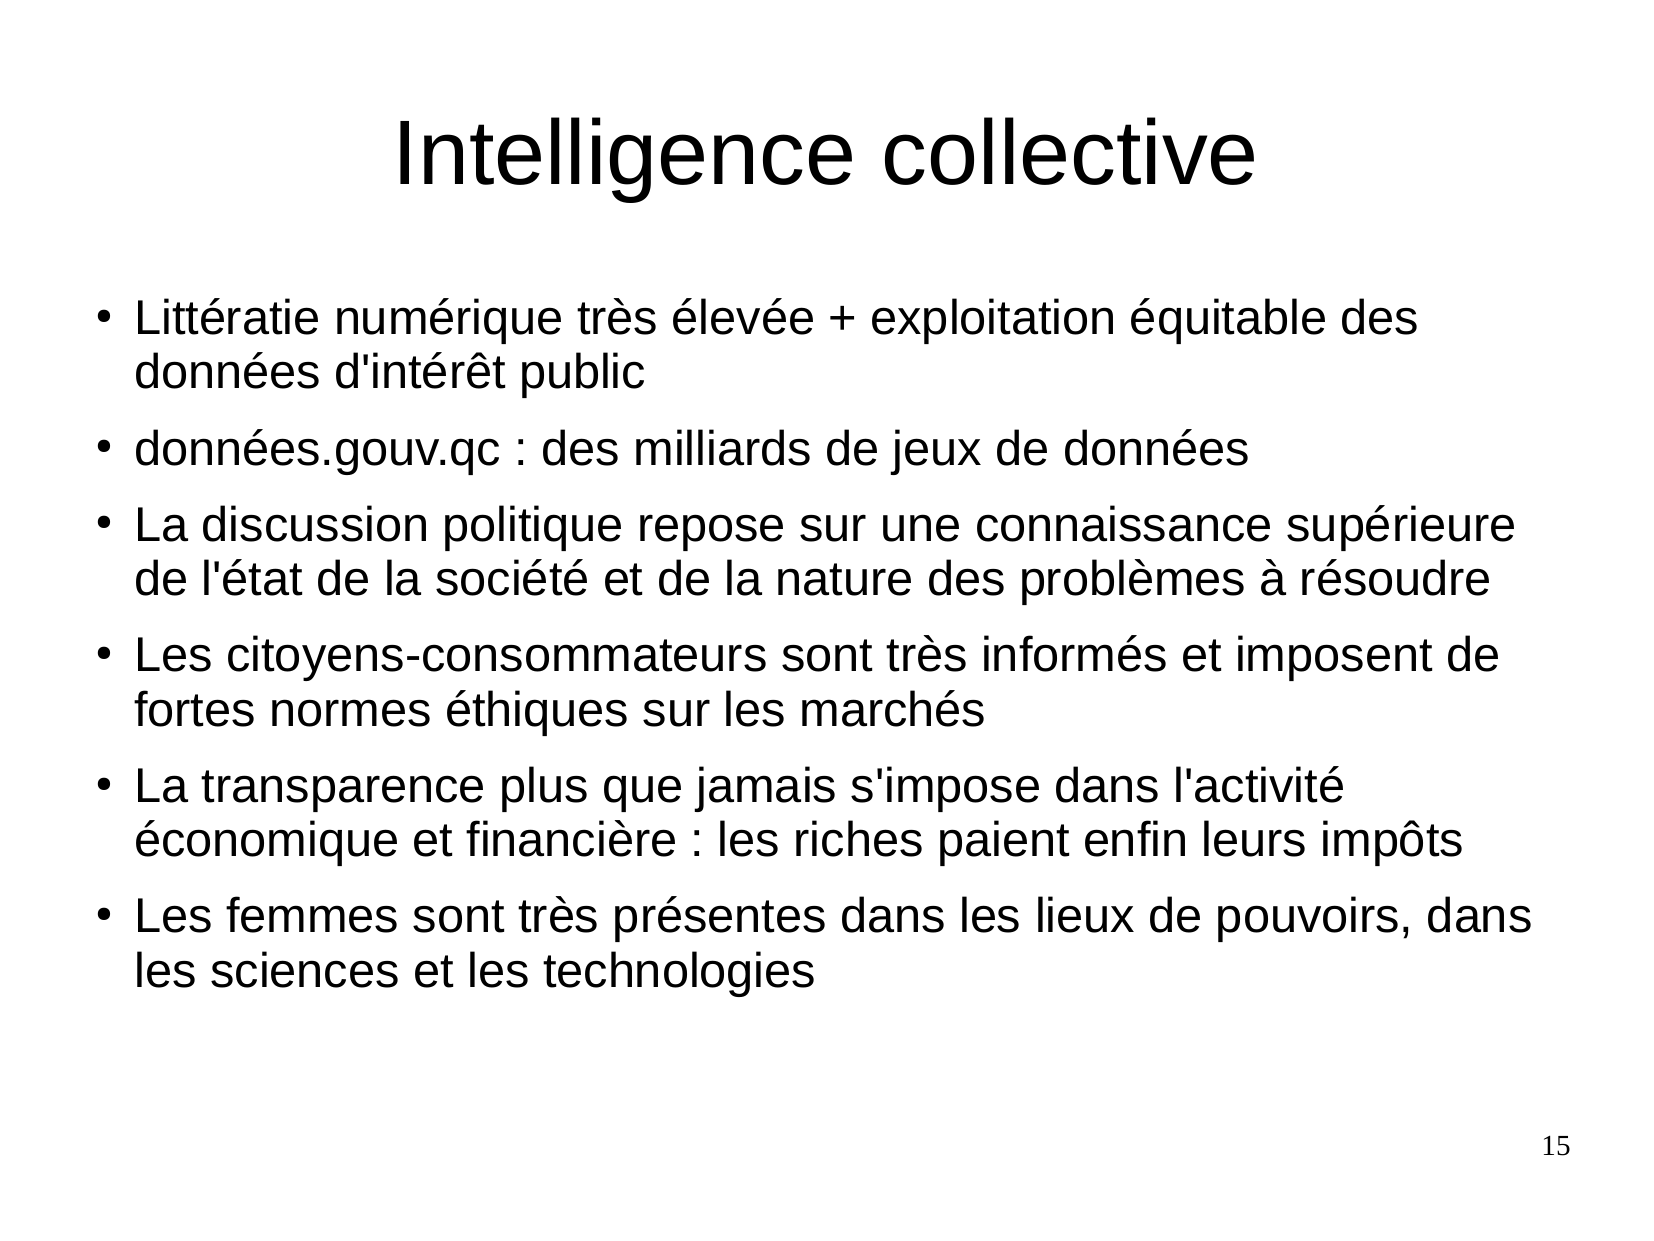

# Intelligence collective
Littératie numérique très élevée + exploitation équitable des données d'intérêt public
données.gouv.qc : des milliards de jeux de données
La discussion politique repose sur une connaissance supérieure de l'état de la société et de la nature des problèmes à résoudre
Les citoyens-consommateurs sont très informés et imposent de fortes normes éthiques sur les marchés
La transparence plus que jamais s'impose dans l'activité économique et financière : les riches paient enfin leurs impôts
Les femmes sont très présentes dans les lieux de pouvoirs, dans les sciences et les technologies
15